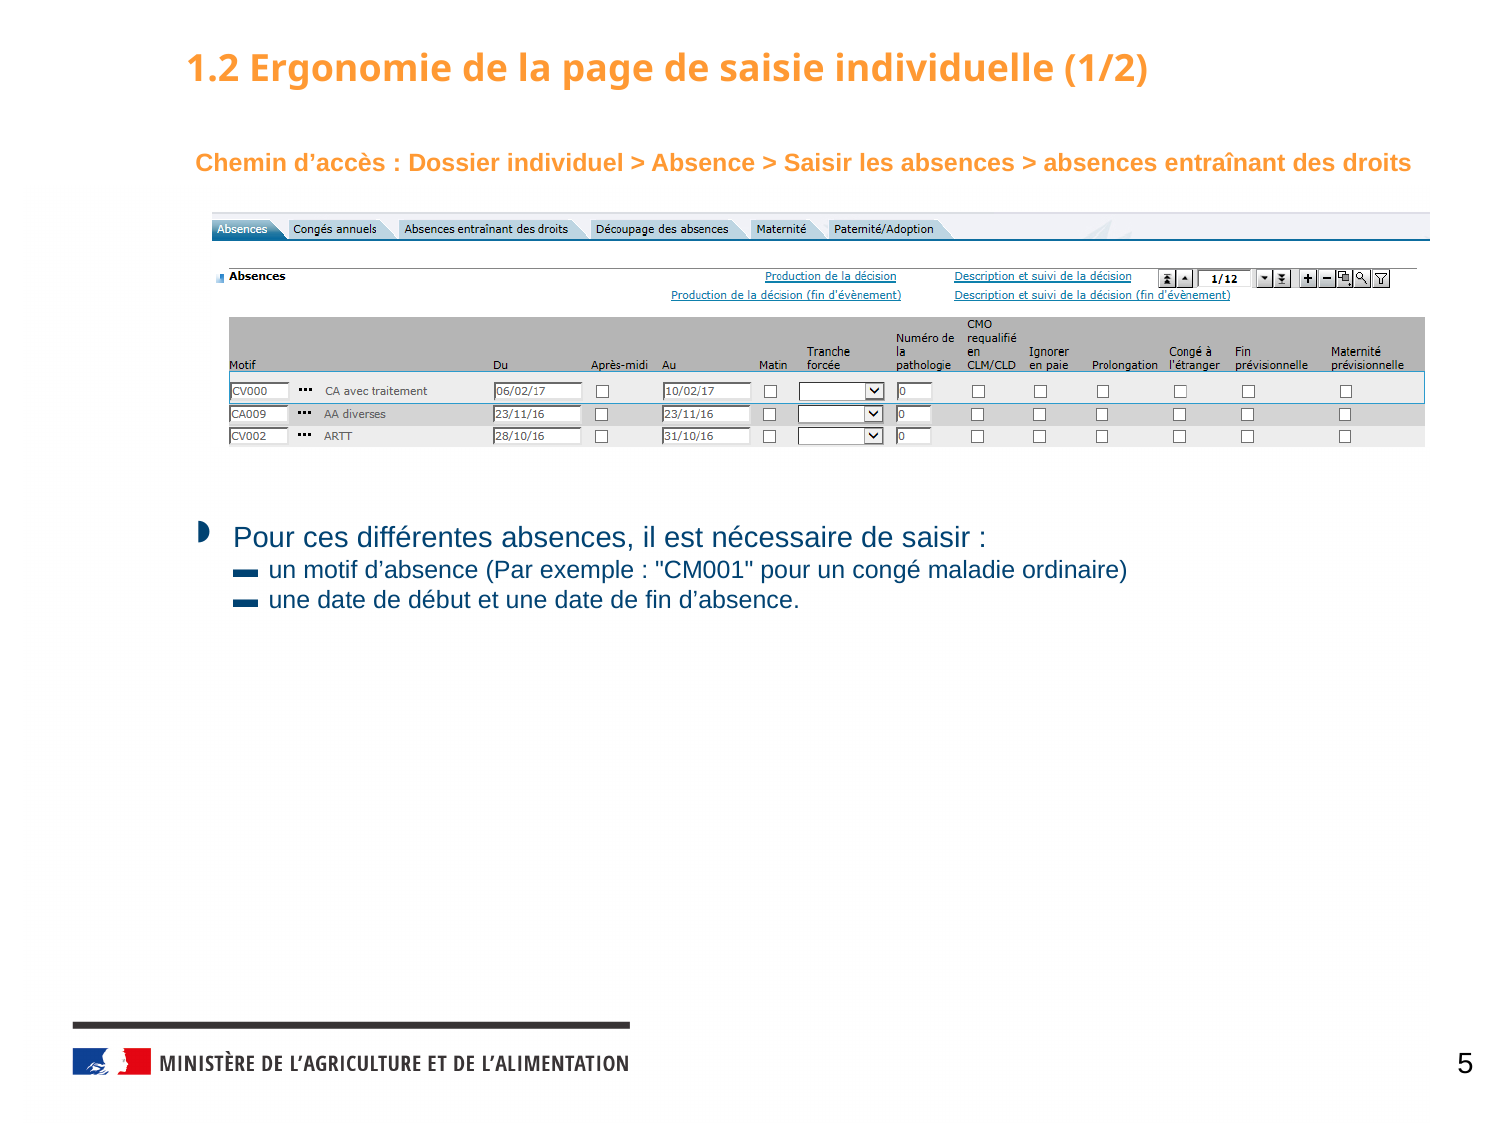

1.2 Ergonomie de la page de saisie individuelle (1/2)
Chemin d’accès : Dossier individuel > Absence > Saisir les absences > absences entraînant des droits
Pour ces différentes absences, il est nécessaire de saisir :
un motif d’absence (Par exemple : "CM001" pour un congé maladie ordinaire)
une date de début et une date de fin d’absence.